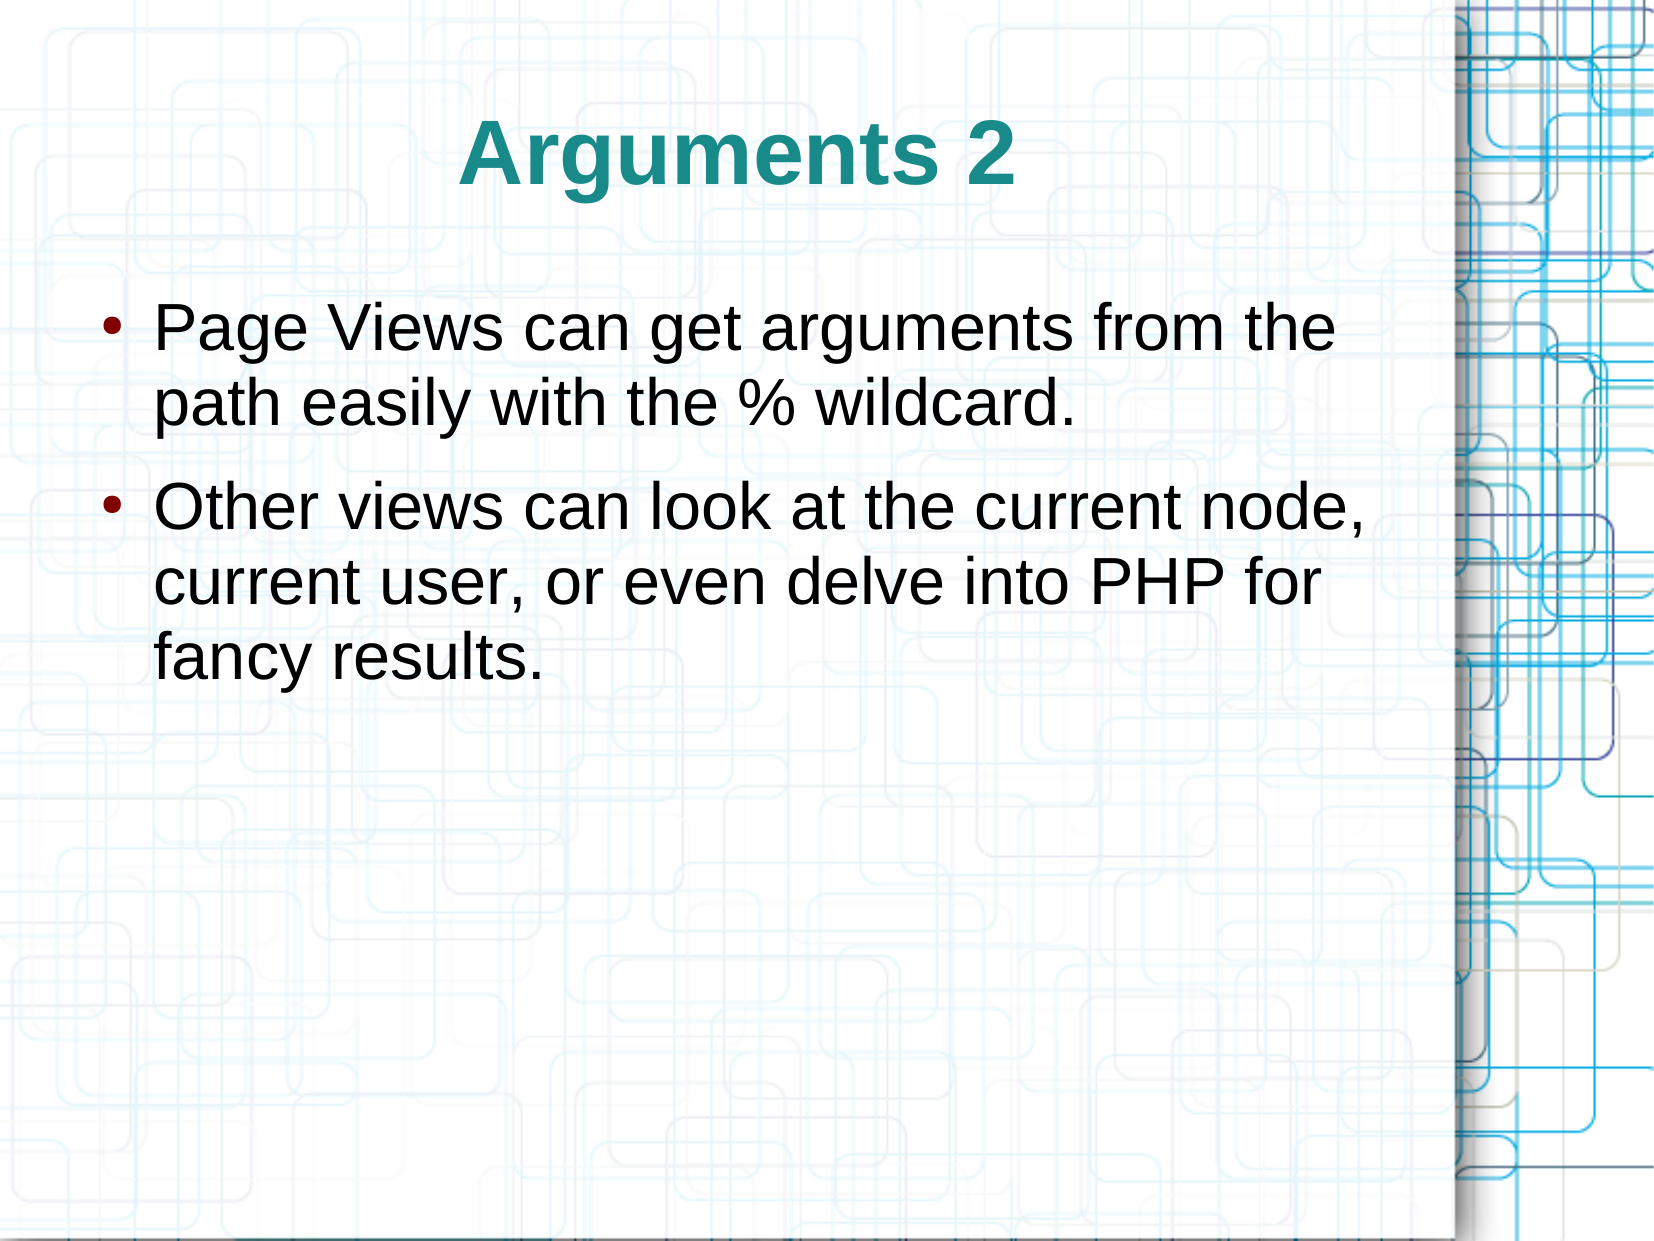

# Arguments 2
Page Views can get arguments from the path easily with the % wildcard.
Other views can look at the current node, current user, or even delve into PHP for fancy results.